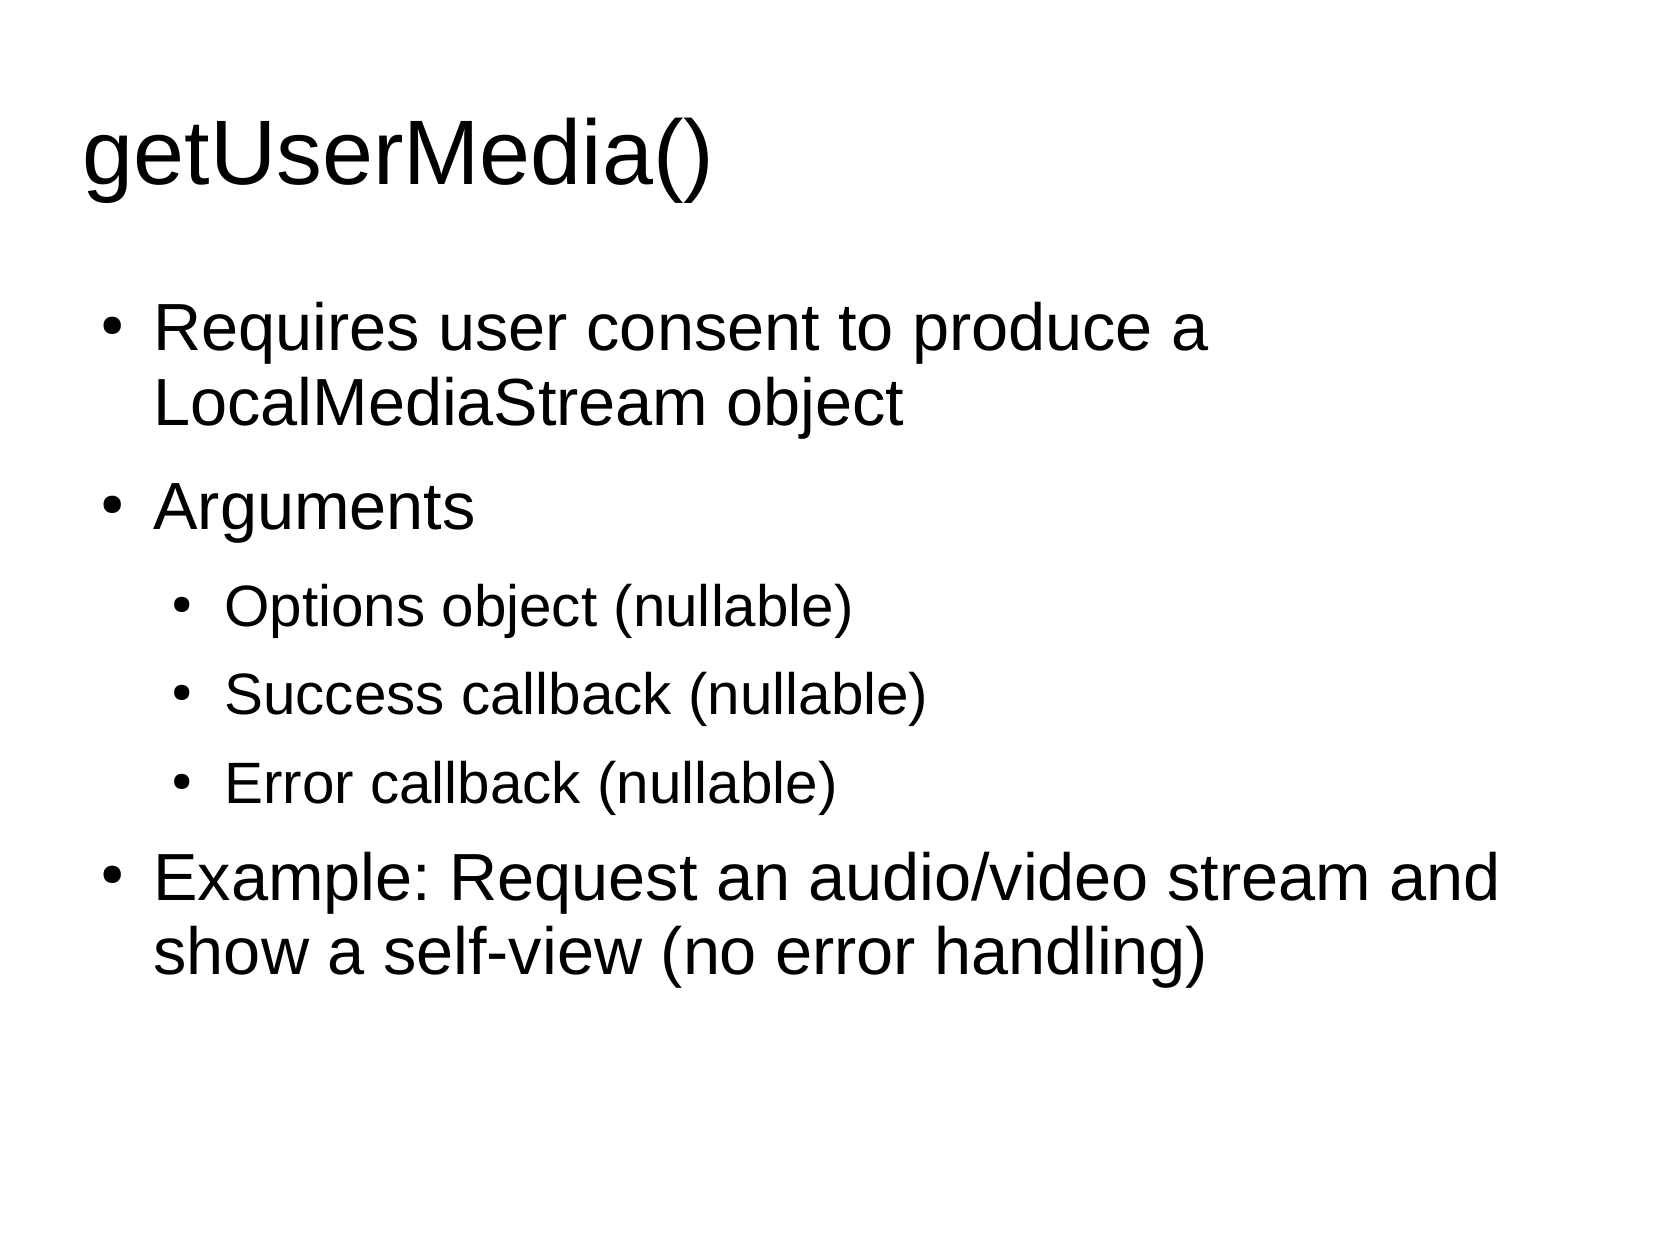

# getUserMedia()
Requires user consent to produce a LocalMediaStream object
Arguments
Options object (nullable)
Success callback (nullable)
Error callback (nullable)
Example: Request an audio/video stream and show a self-view (no error handling)